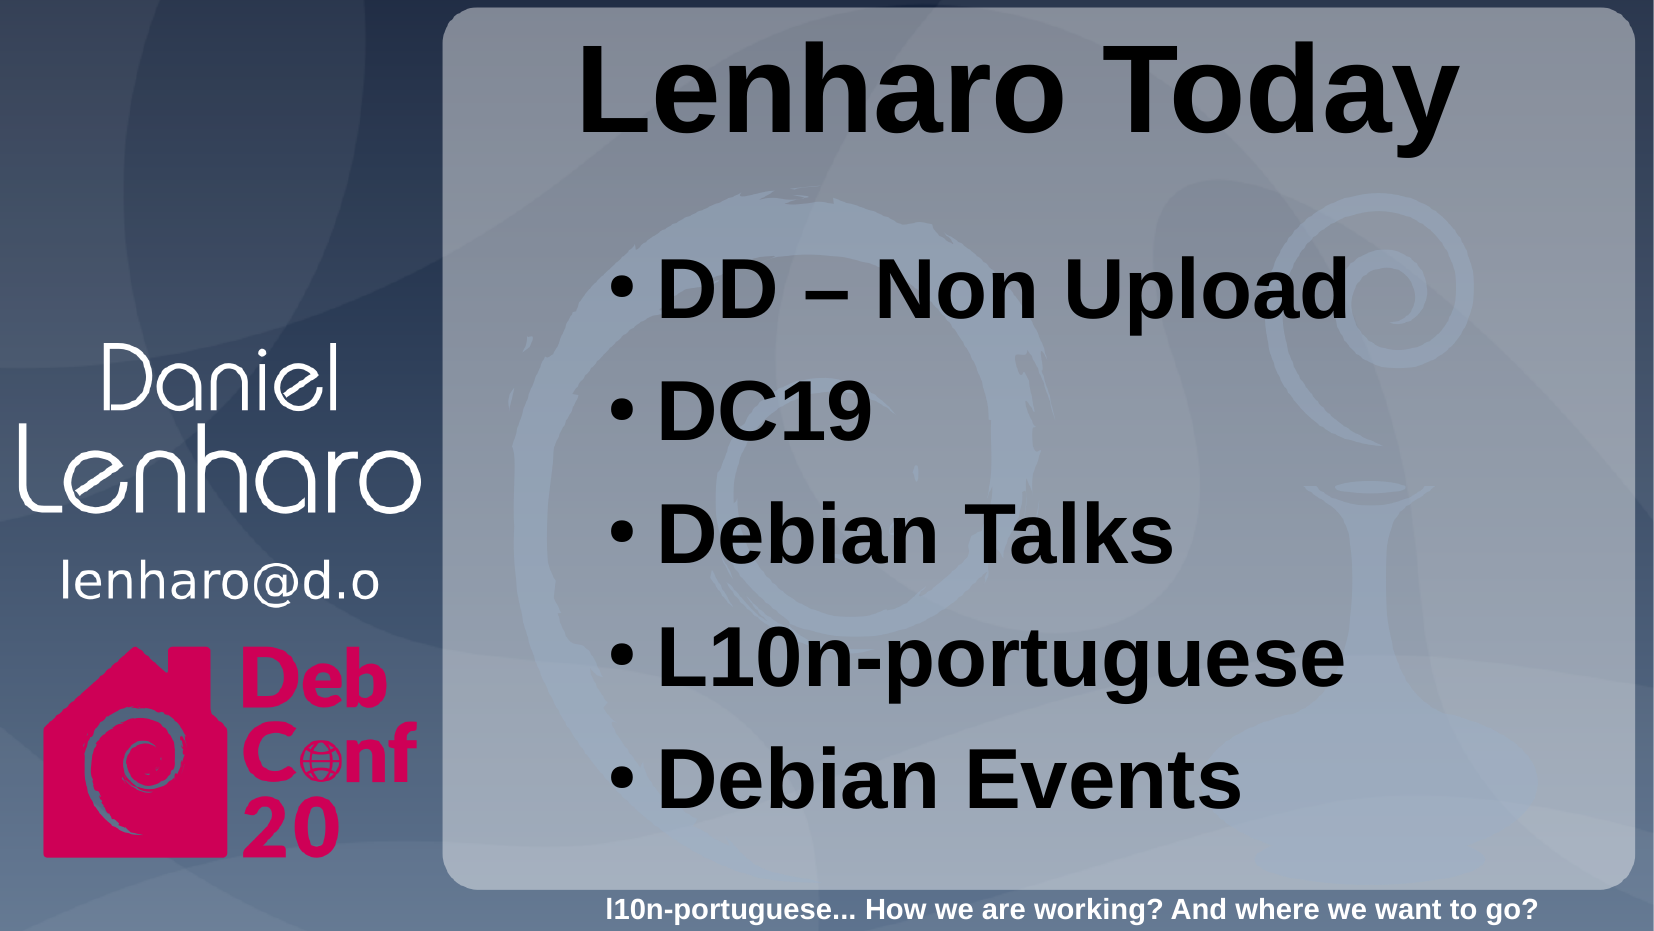

# Lenharo Today
DD – Non Upload
DC19
Debian Talks
L10n-portuguese
Debian Events
l10n-portuguese... How we are working? And where we want to go?